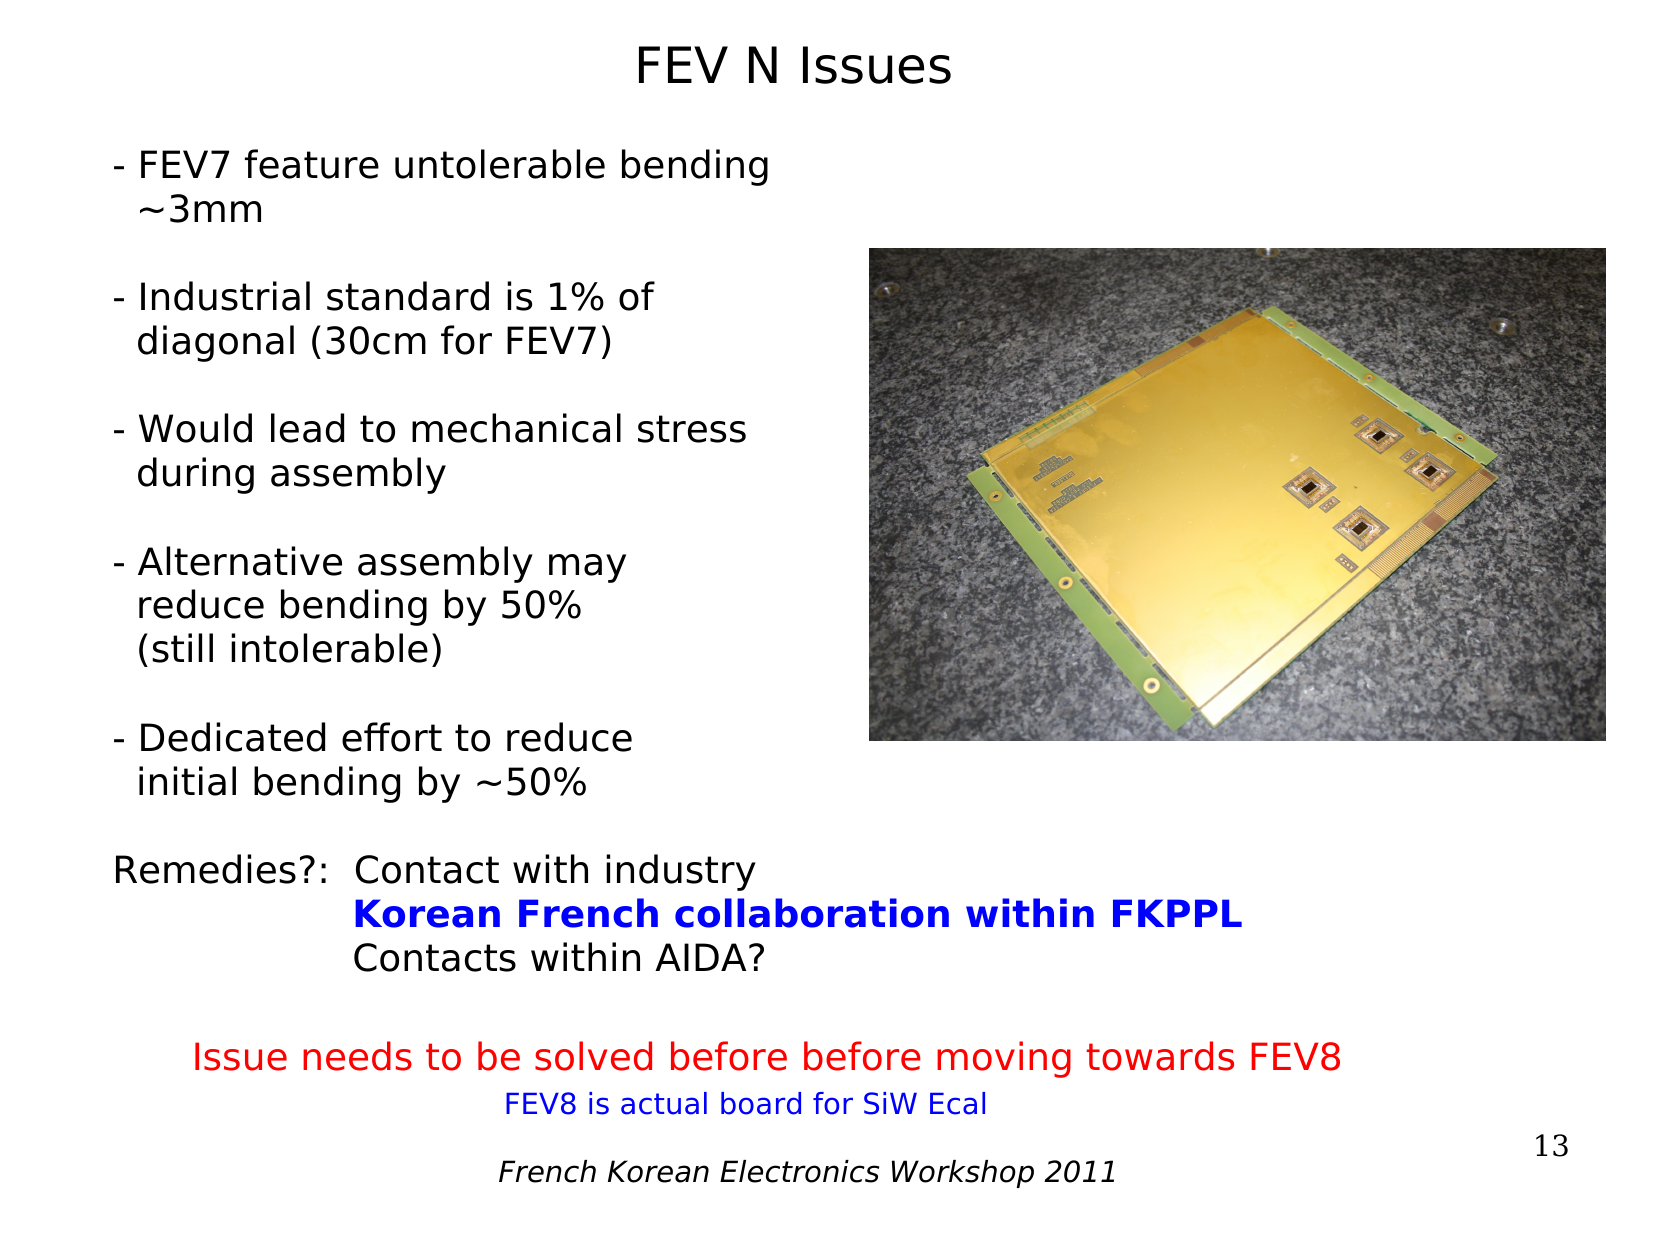

FEV N Issues
- FEV7 feature untolerable bending
 ~3mm
- Industrial standard is 1% of
 diagonal (30cm for FEV7)
- Would lead to mechanical stress
 during assembly
- Alternative assembly may
 reduce bending by 50%
 (still intolerable)
- Dedicated effort to reduce
 initial bending by ~50%
Remedies?: Contact with industry
 Korean French collaboration within FKPPL
 Contacts within AIDA?
Issue needs to be solved before before moving towards FEV8
 FEV8 is actual board for SiW Ecal
13